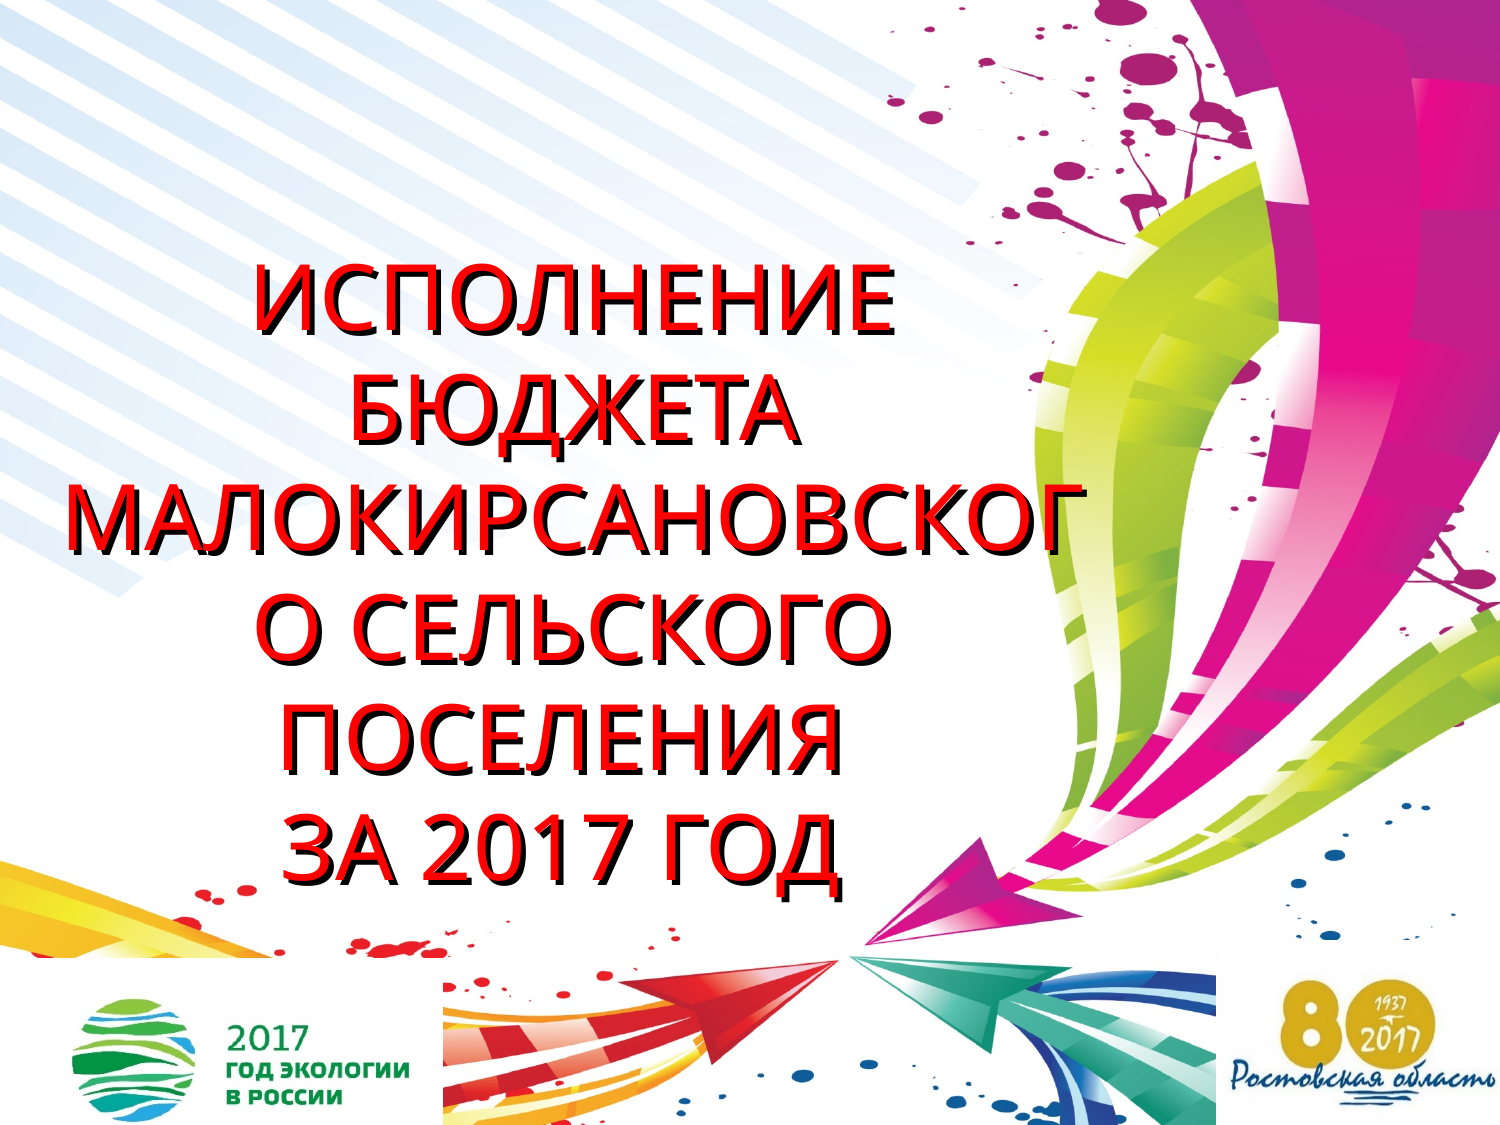

ИСПОЛНЕНИЕ БЮДЖЕТА
МАЛОКИРСАНОВСКОГО СЕЛЬСКОГО ПОСЕЛЕНИЯ
ЗА 2017 ГОД